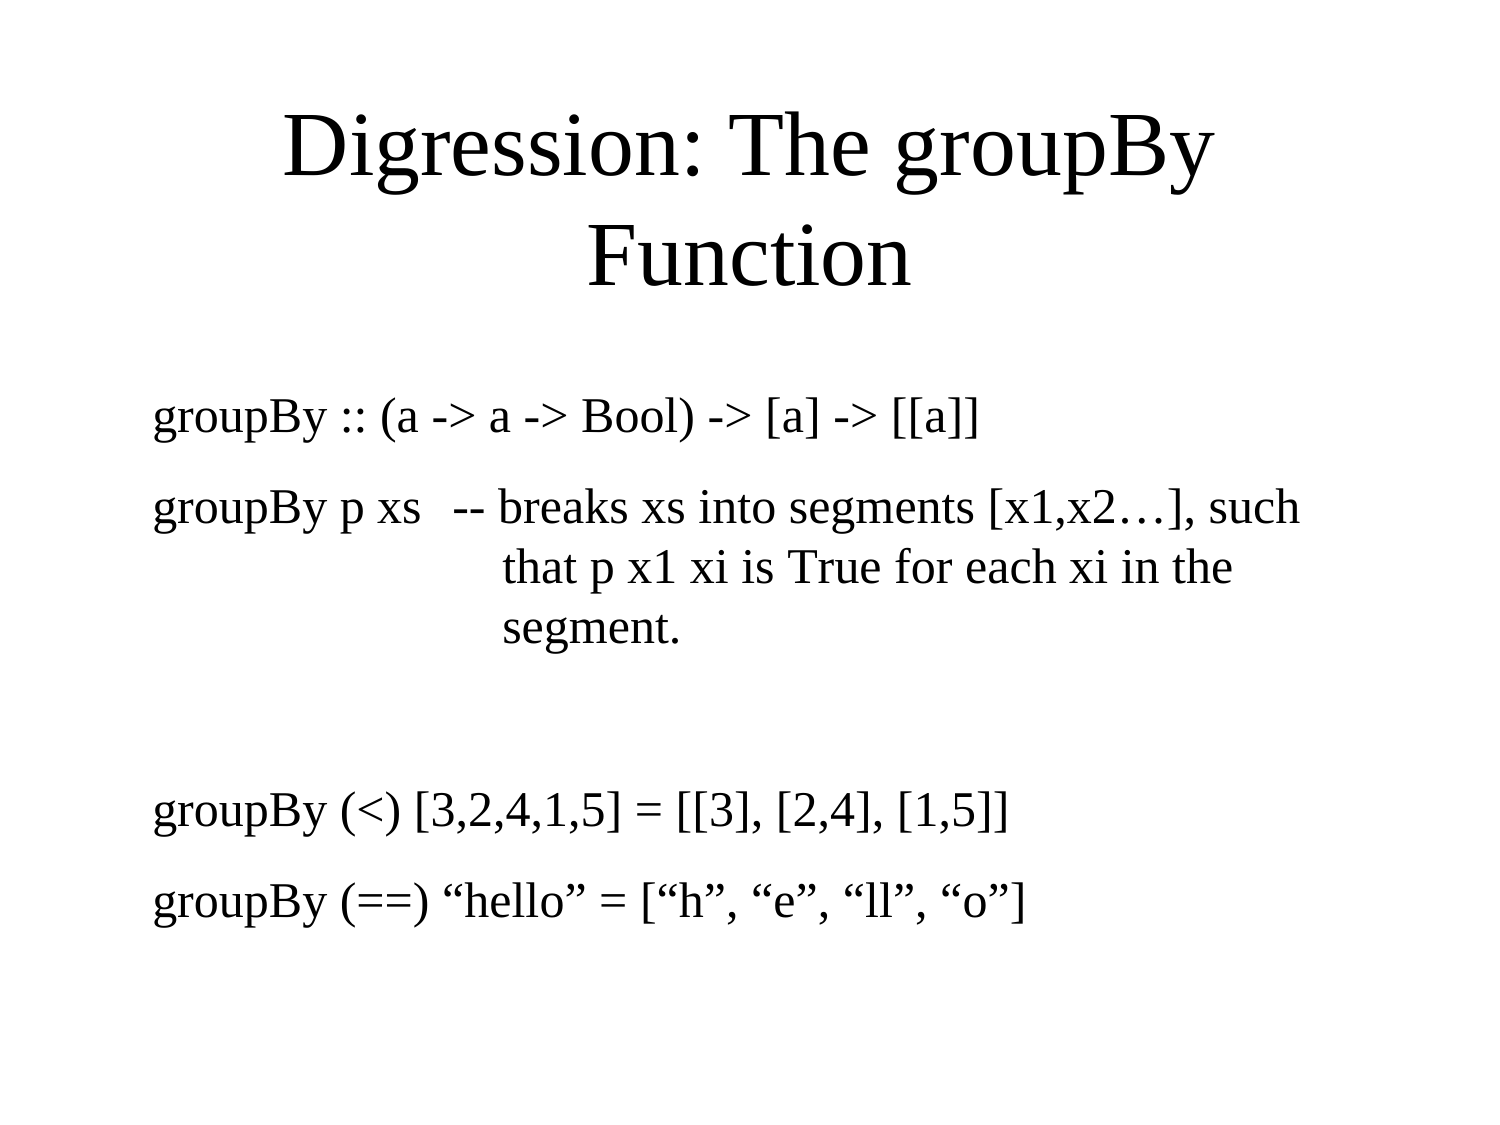

# Digression: The groupBy Function
groupBy :: (a -> a -> Bool) -> [a] -> [[a]]
groupBy p xs	-- breaks xs into segments [x1,x2…], such 		 that p x1 xi is True for each xi in the 	 	 segment.
groupBy (<) [3,2,4,1,5] = [[3], [2,4], [1,5]]
groupBy (==) “hello” = [“h”, “e”, “ll”, “o”]